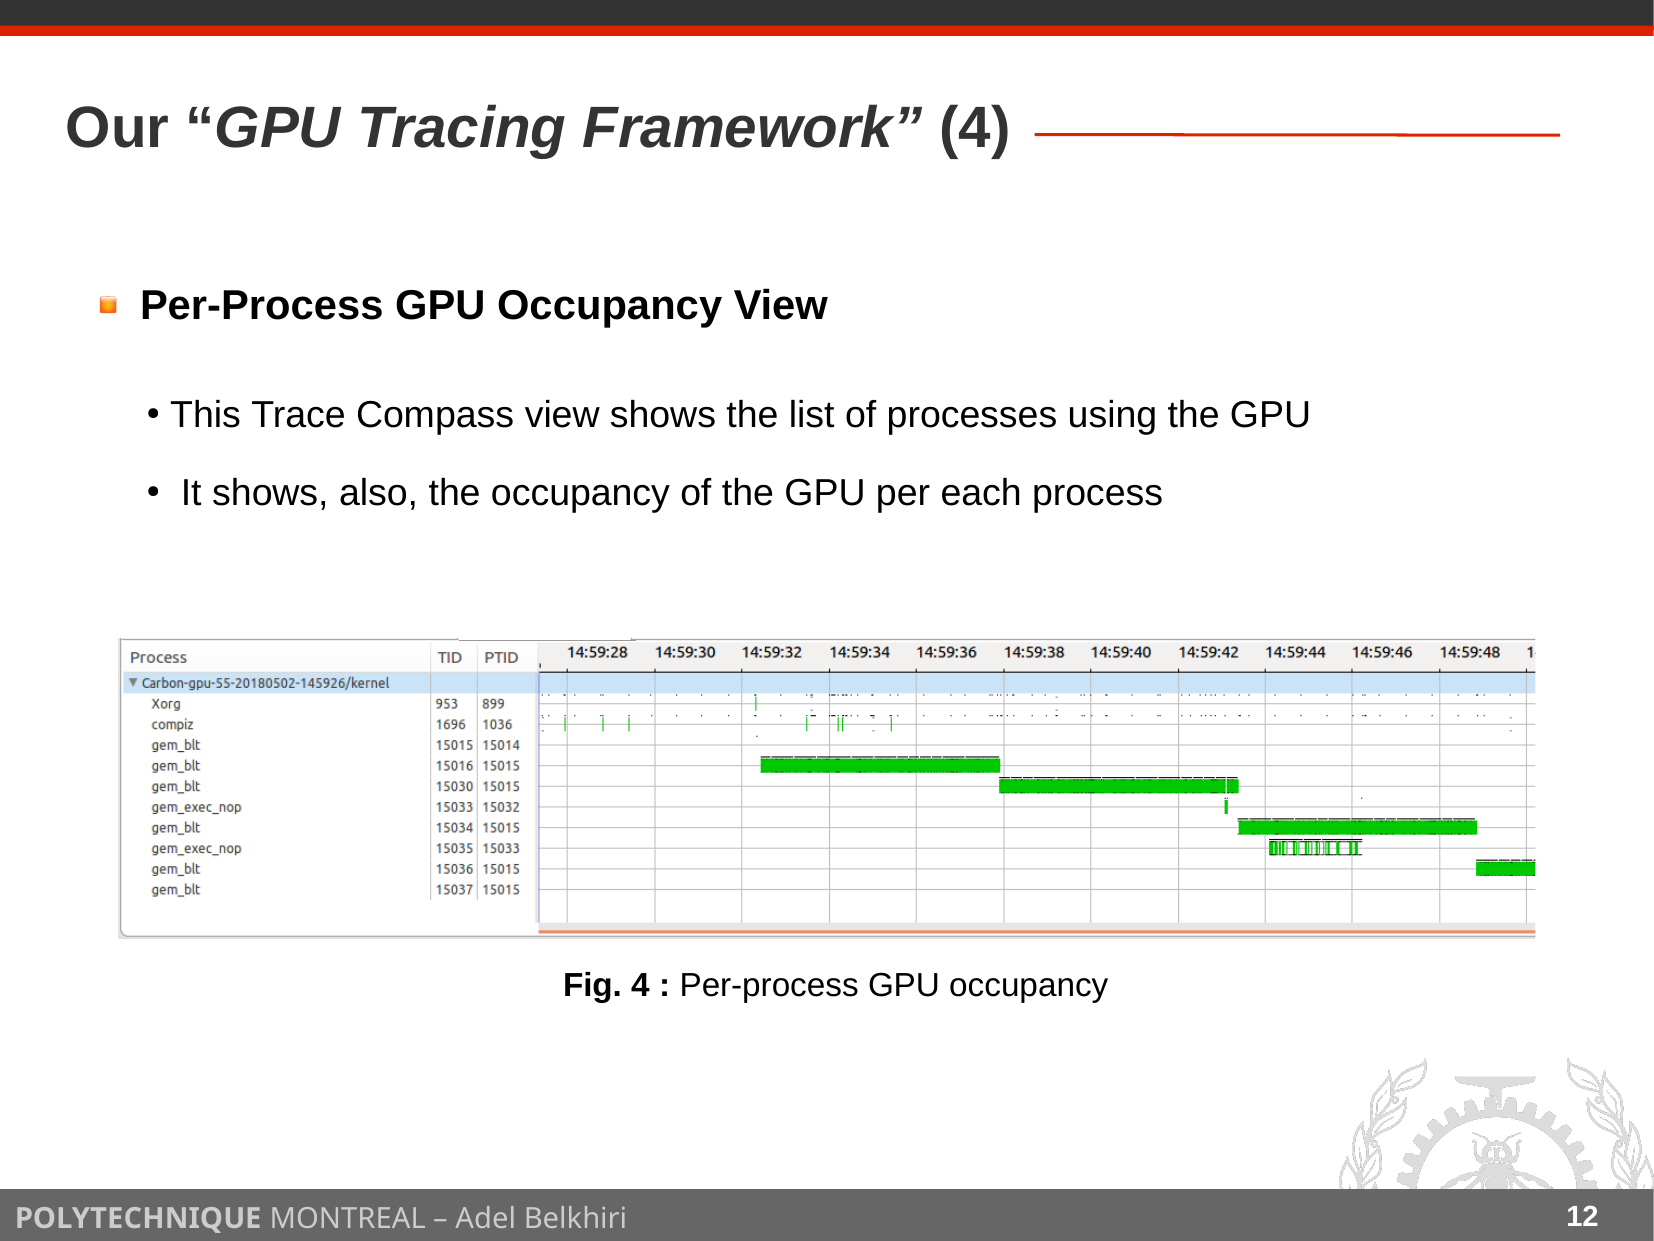

Our “GPU Tracing Framework” (4)
 Per-Process GPU Occupancy View
 This Trace Compass view shows the list of processes using the GPU
 It shows, also, the occupancy of the GPU per each process
Fig. 4 : Per-process GPU occupancy
POLYTECHNIQUE MONTREAL – Adel Belkhiri
12